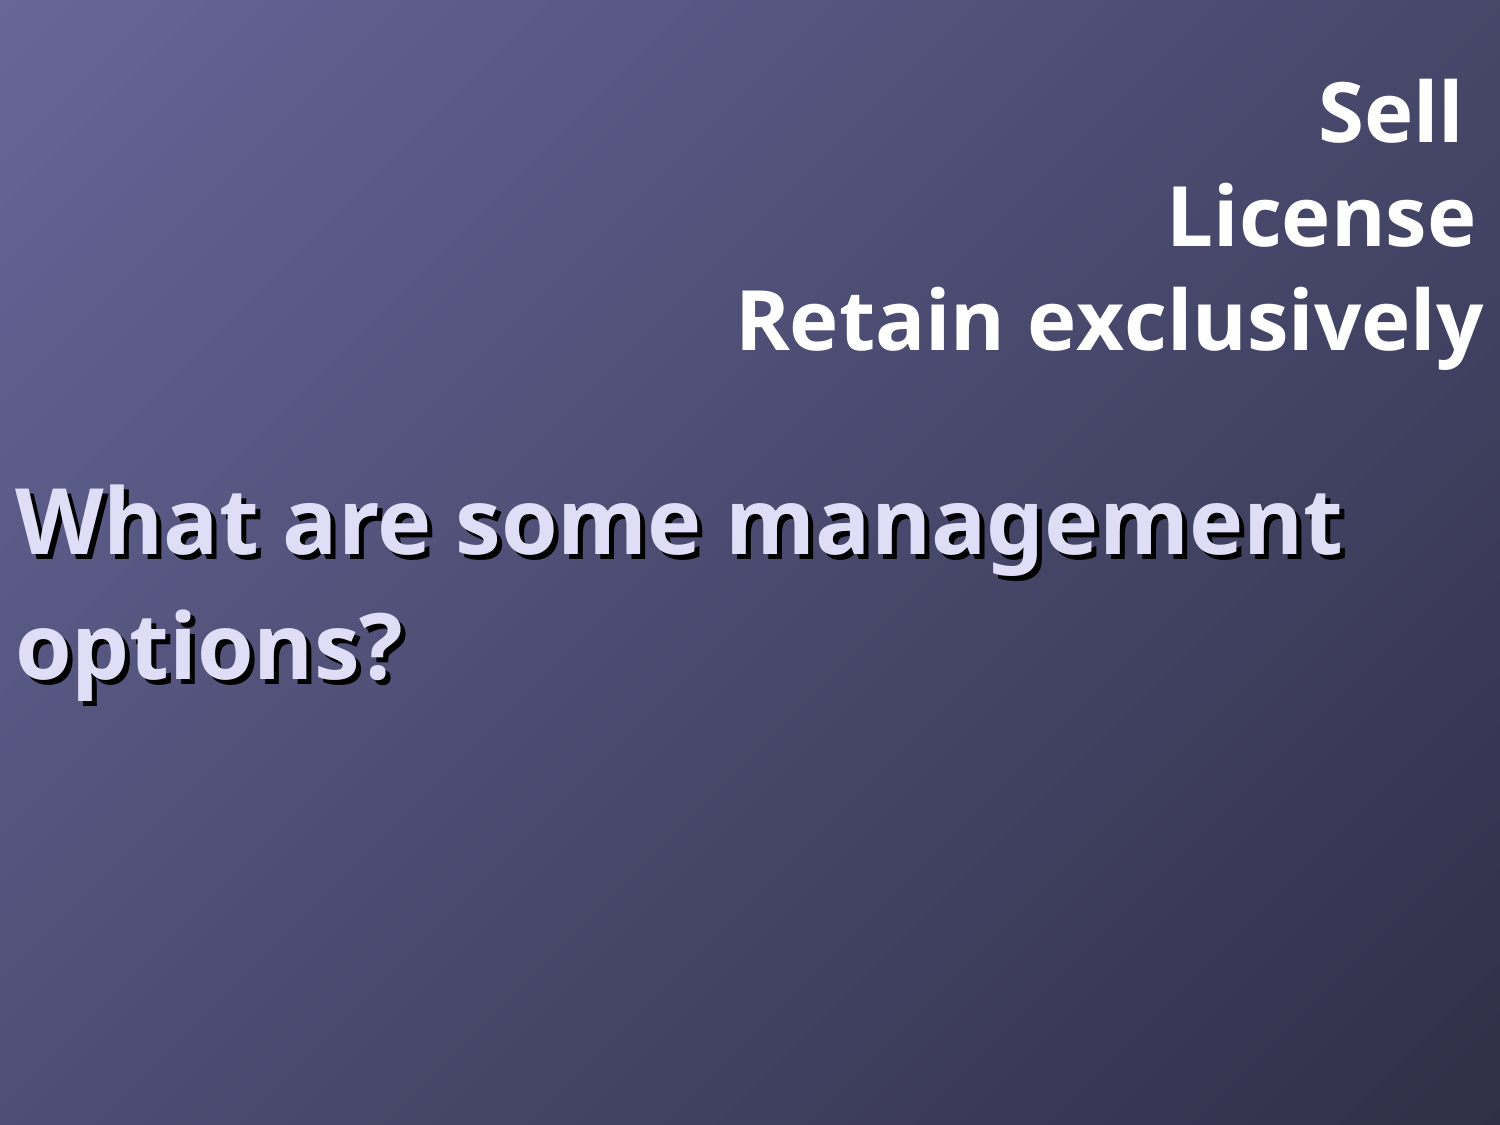

Sell
License
Retain exclusively
# What are some management options?